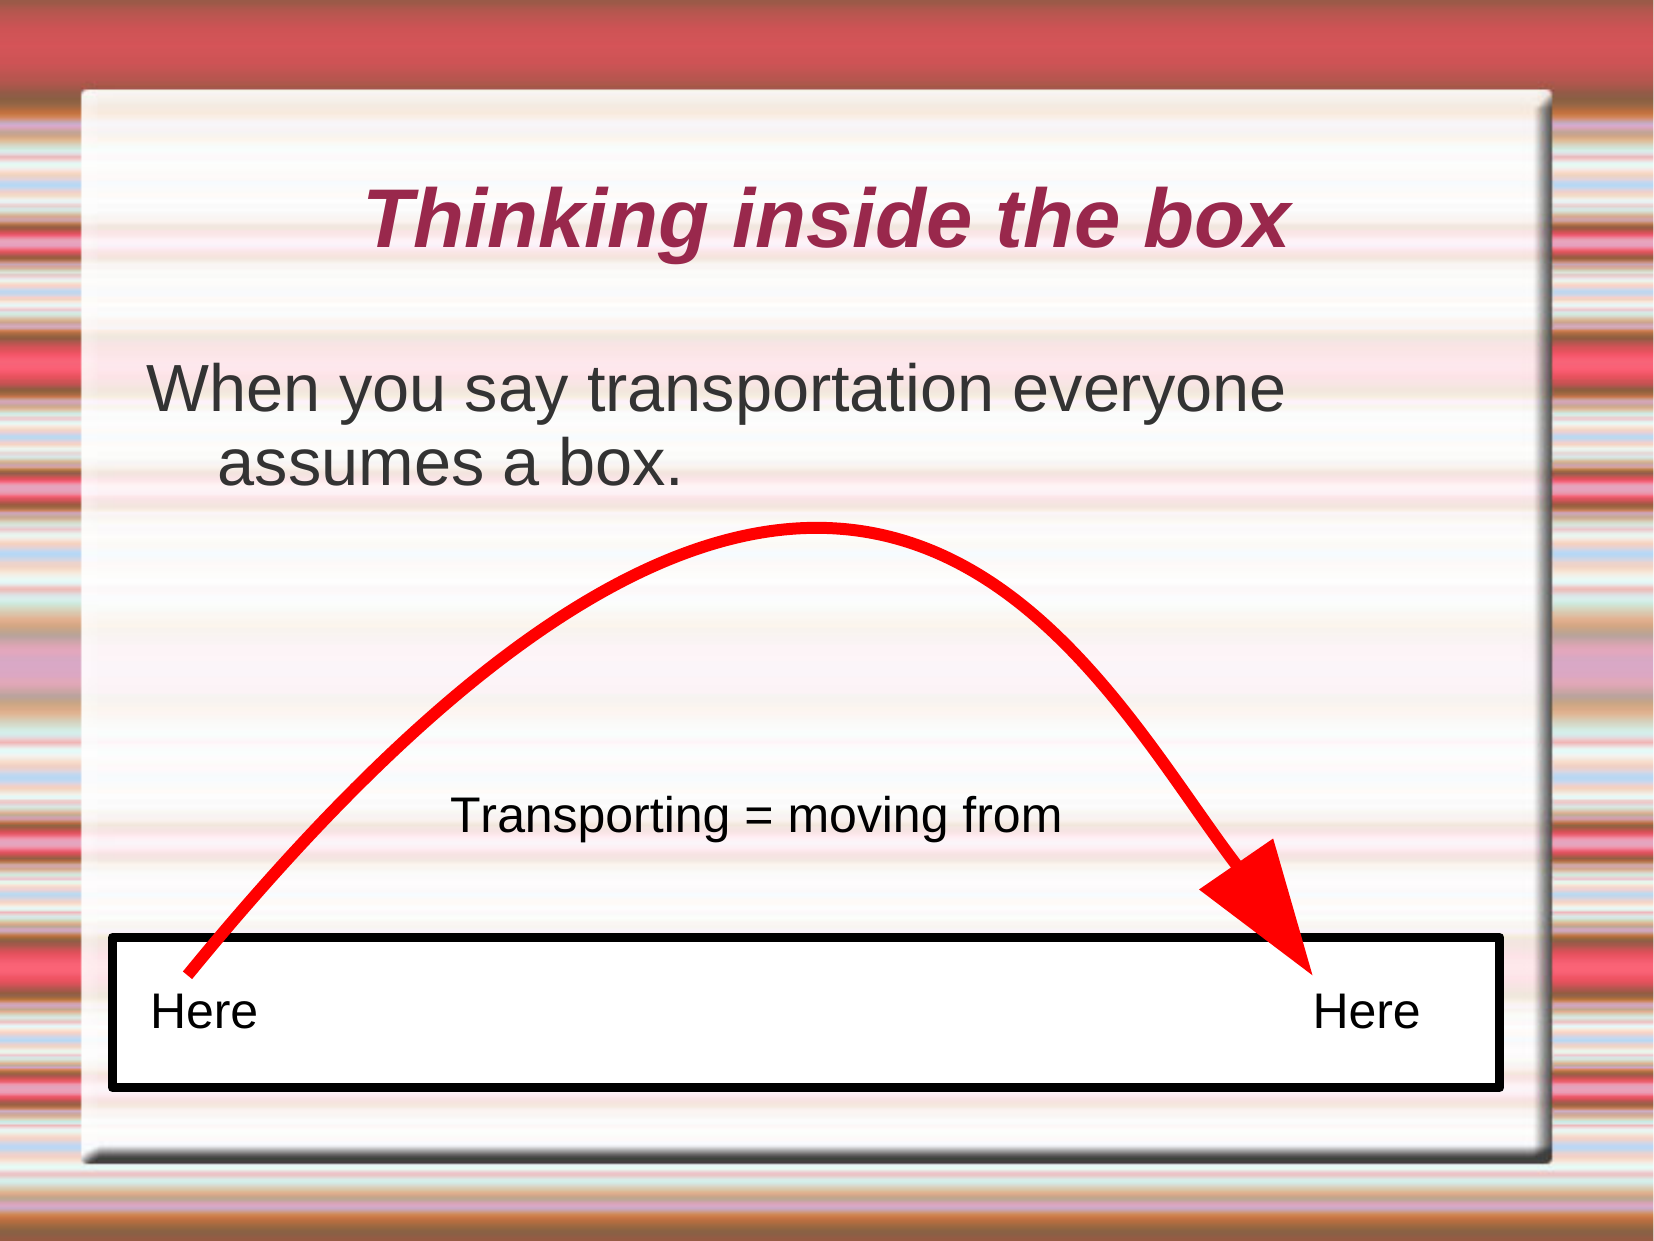

# Thinking inside the box
When you say transportation everyone assumes a box.
Transporting = moving from
Here
Here